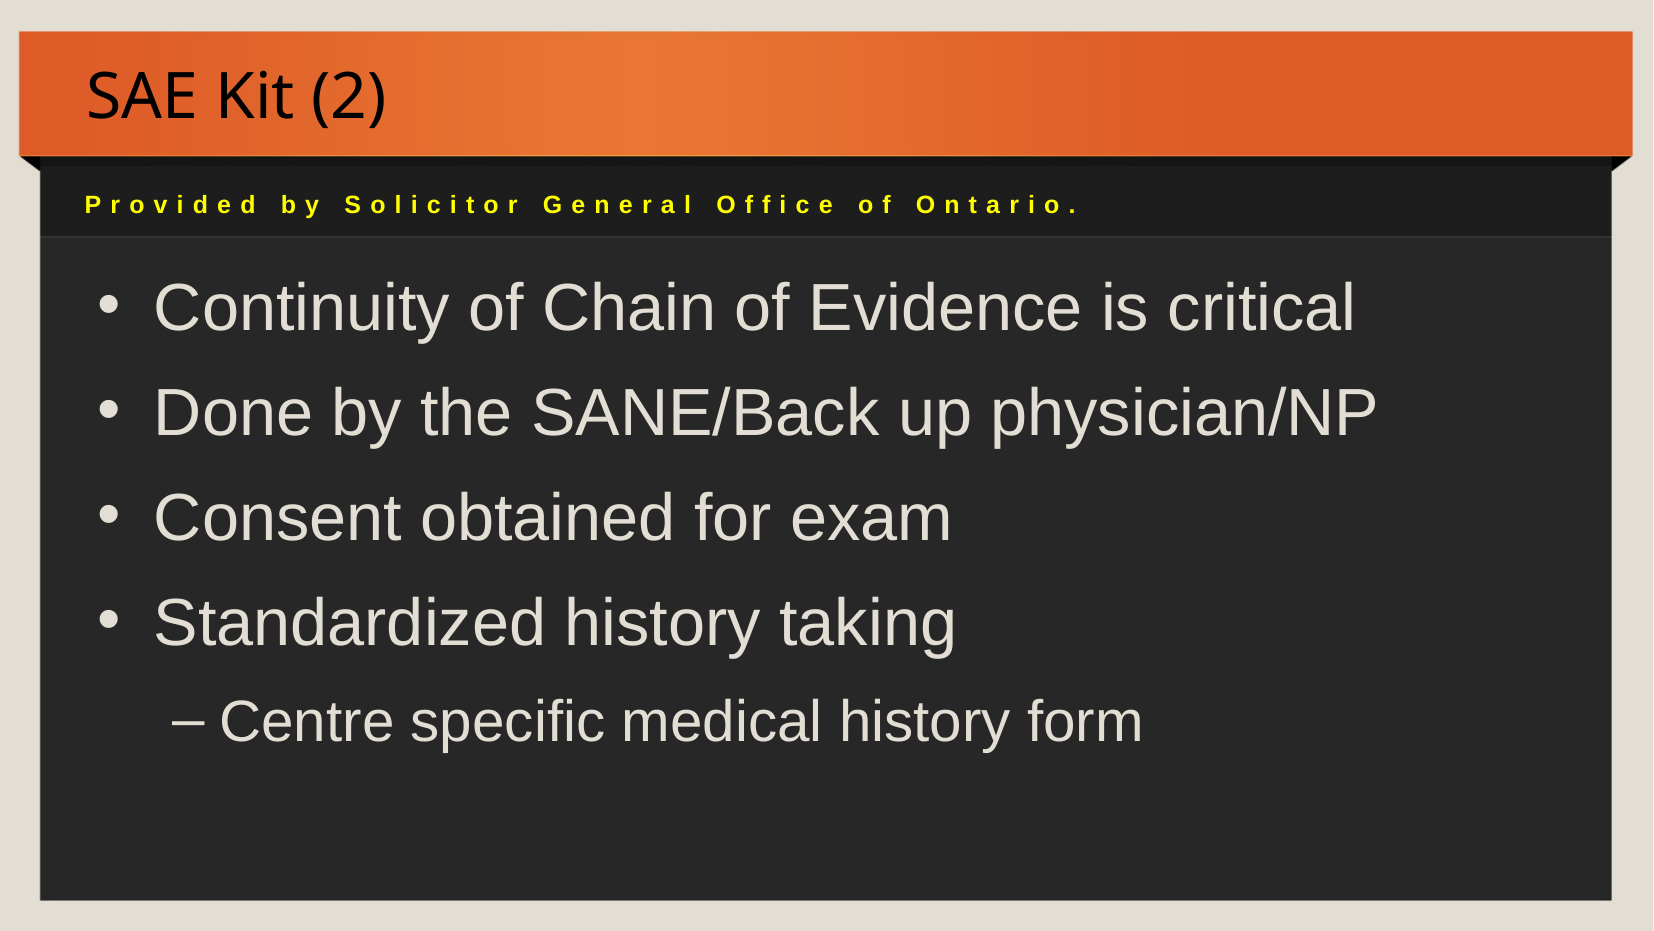

# SAE Kit (2)
Provided by Solicitor General Office of Ontario.
Continuity of Chain of Evidence is critical
Done by the SANE/Back up physician/NP
Consent obtained for exam
Standardized history taking
Centre specific medical history form